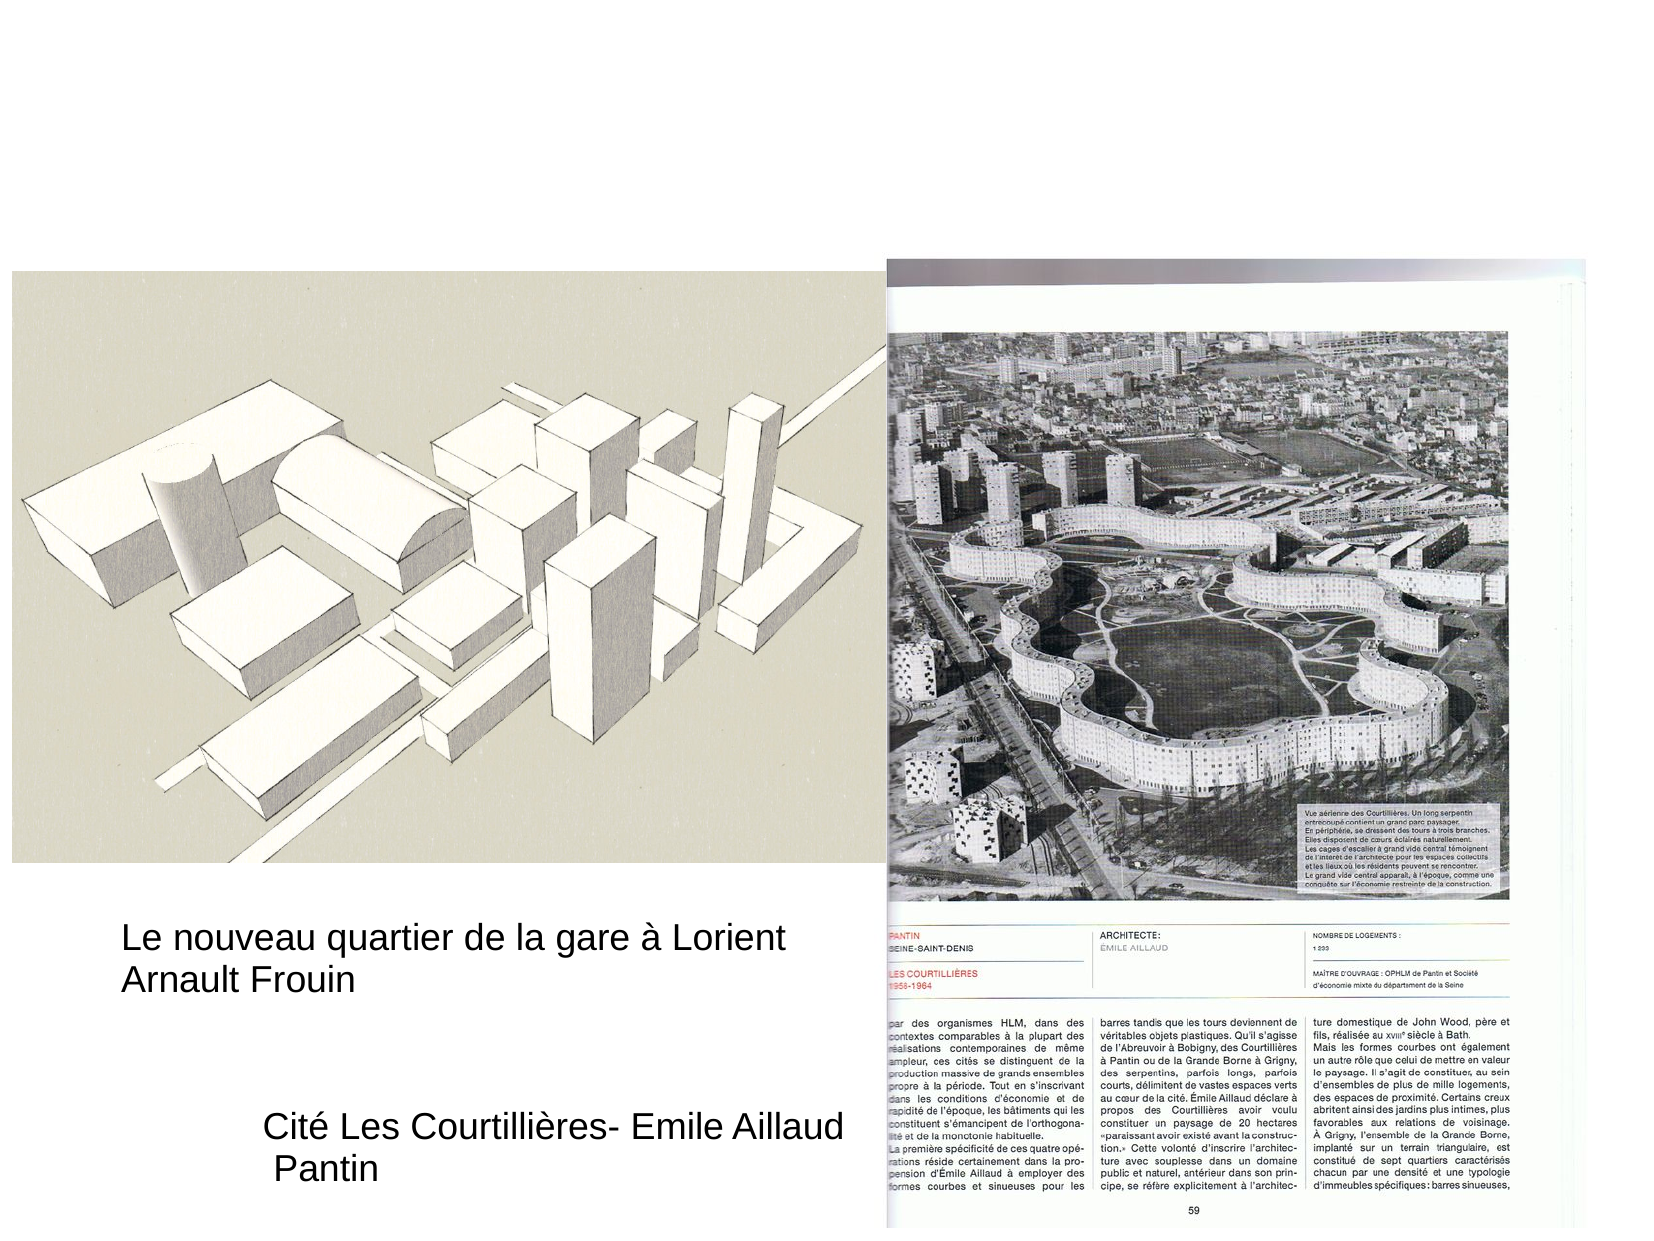

#
Le nouveau quartier de la gare à Lorient
Arnault Frouin
Cité Les Courtillières- Emile Aillaud
 Pantin